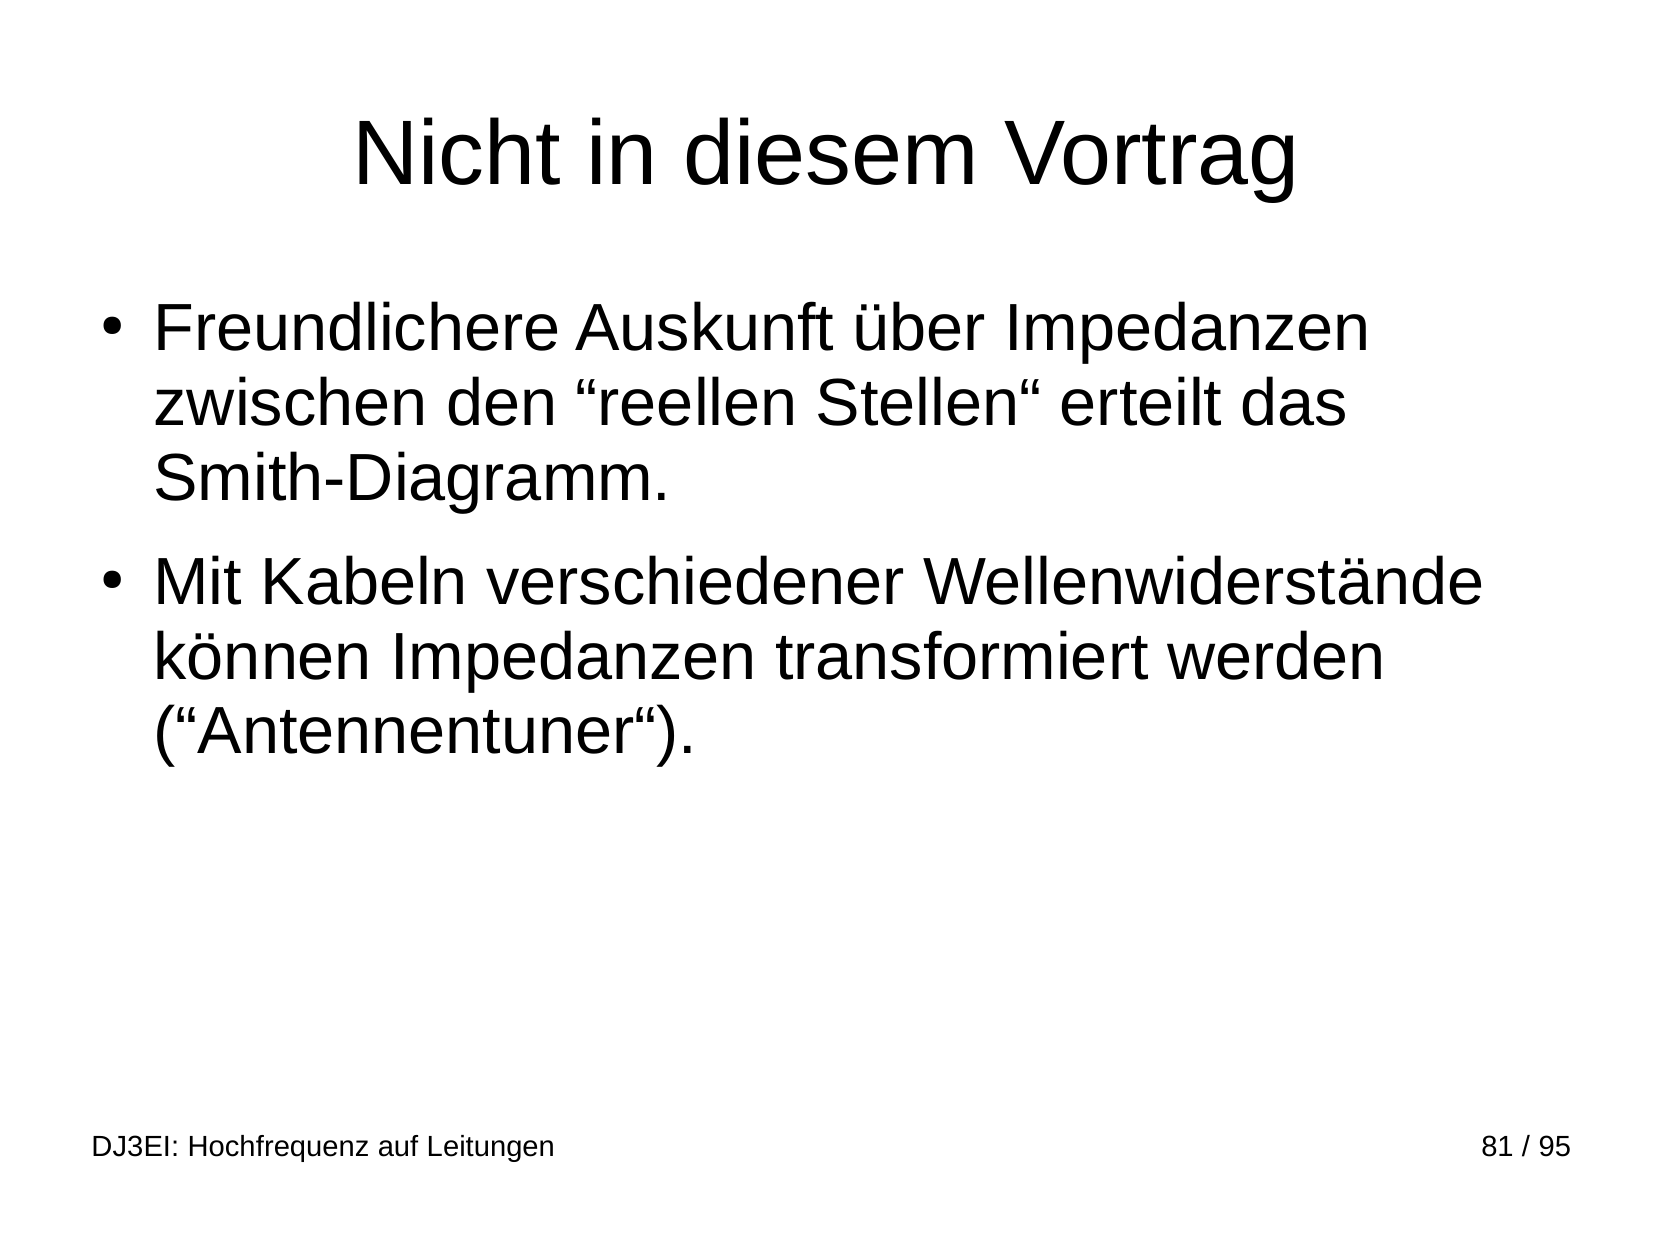

# Nicht in diesem Vortrag
Freundlichere Auskunft über Impedanzen zwischen den “reellen Stellen“ erteilt das
Smith-Diagramm.
Mit Kabeln verschiedener Wellenwiderstände
können Impedanzen transformiert werden
(“Antennentuner“).